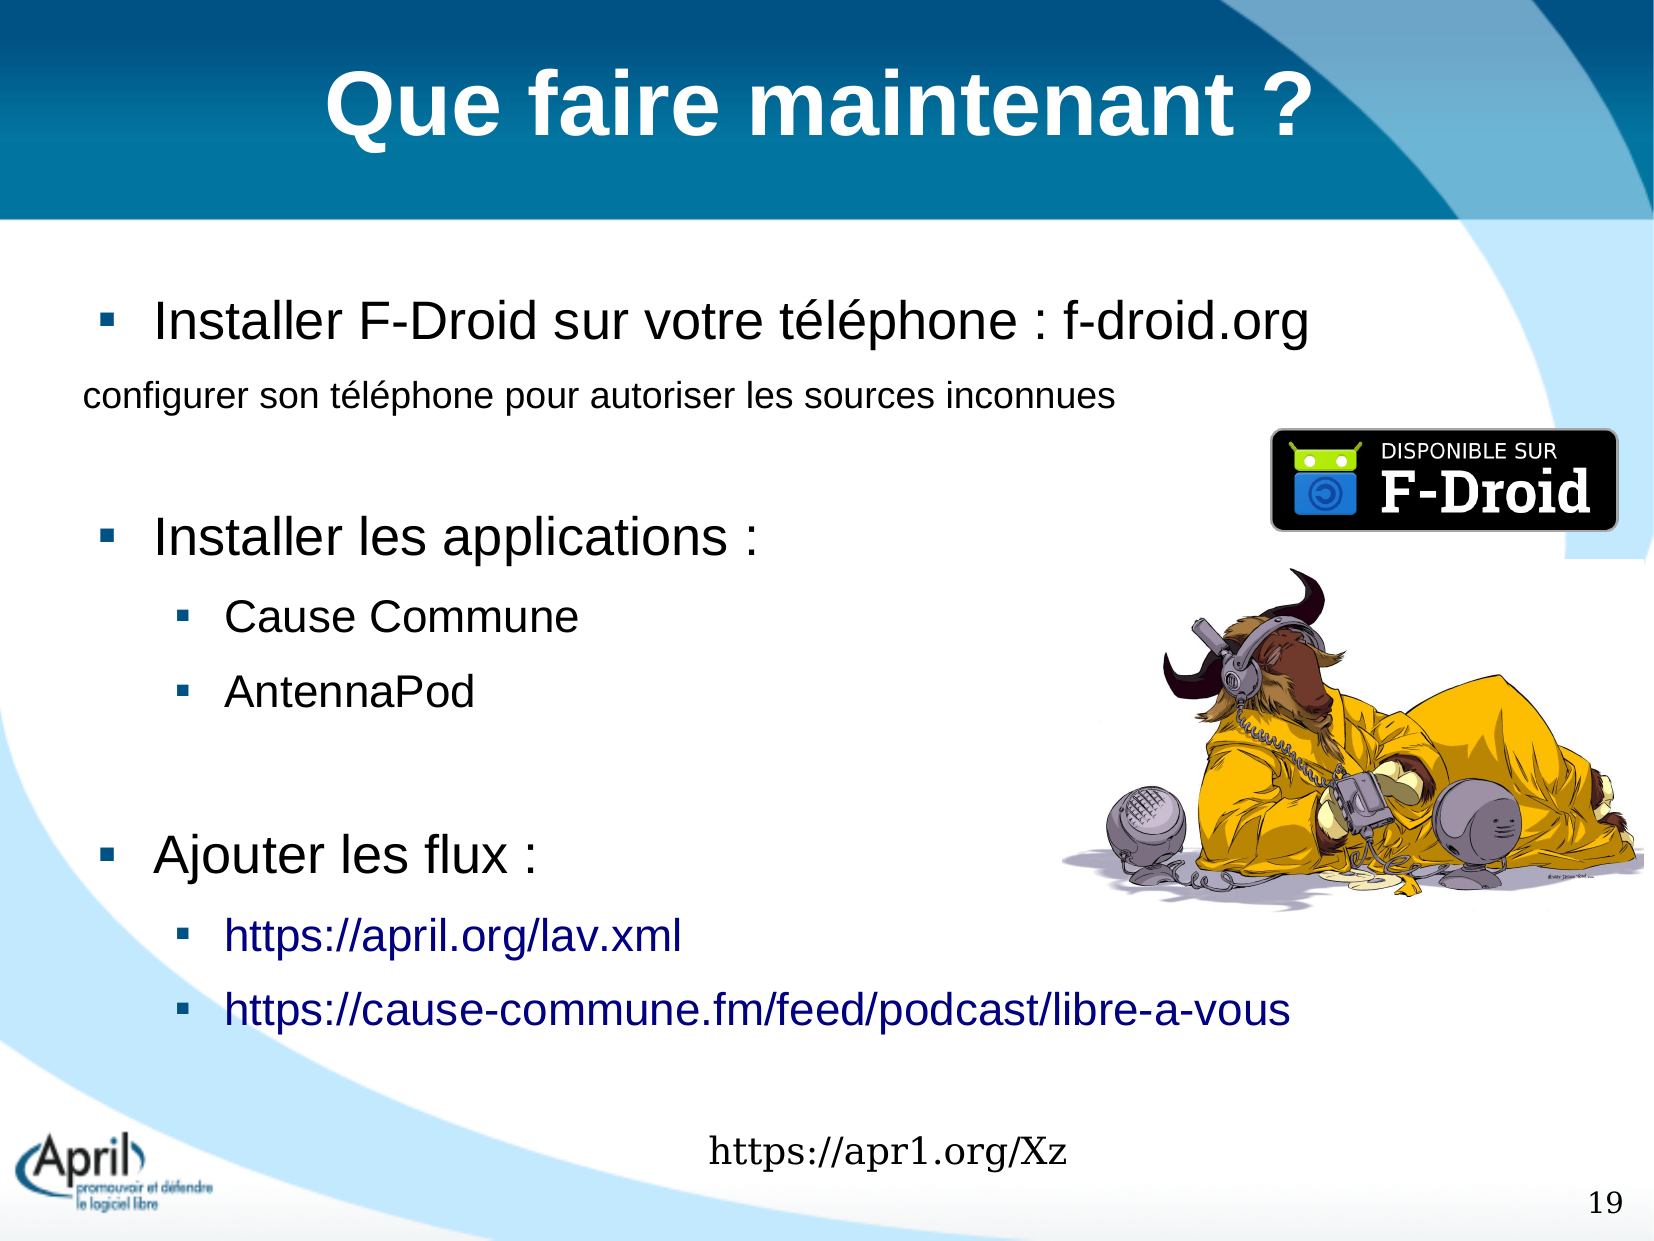

# Que faire maintenant ?
Installer F-Droid sur votre téléphone : f-droid.org
configurer son téléphone pour autoriser les sources inconnues
Installer les applications :
Cause Commune
AntennaPod
Ajouter les flux :
https://april.org/lav.xml
https://cause-commune.fm/feed/podcast/libre-a-vous
19